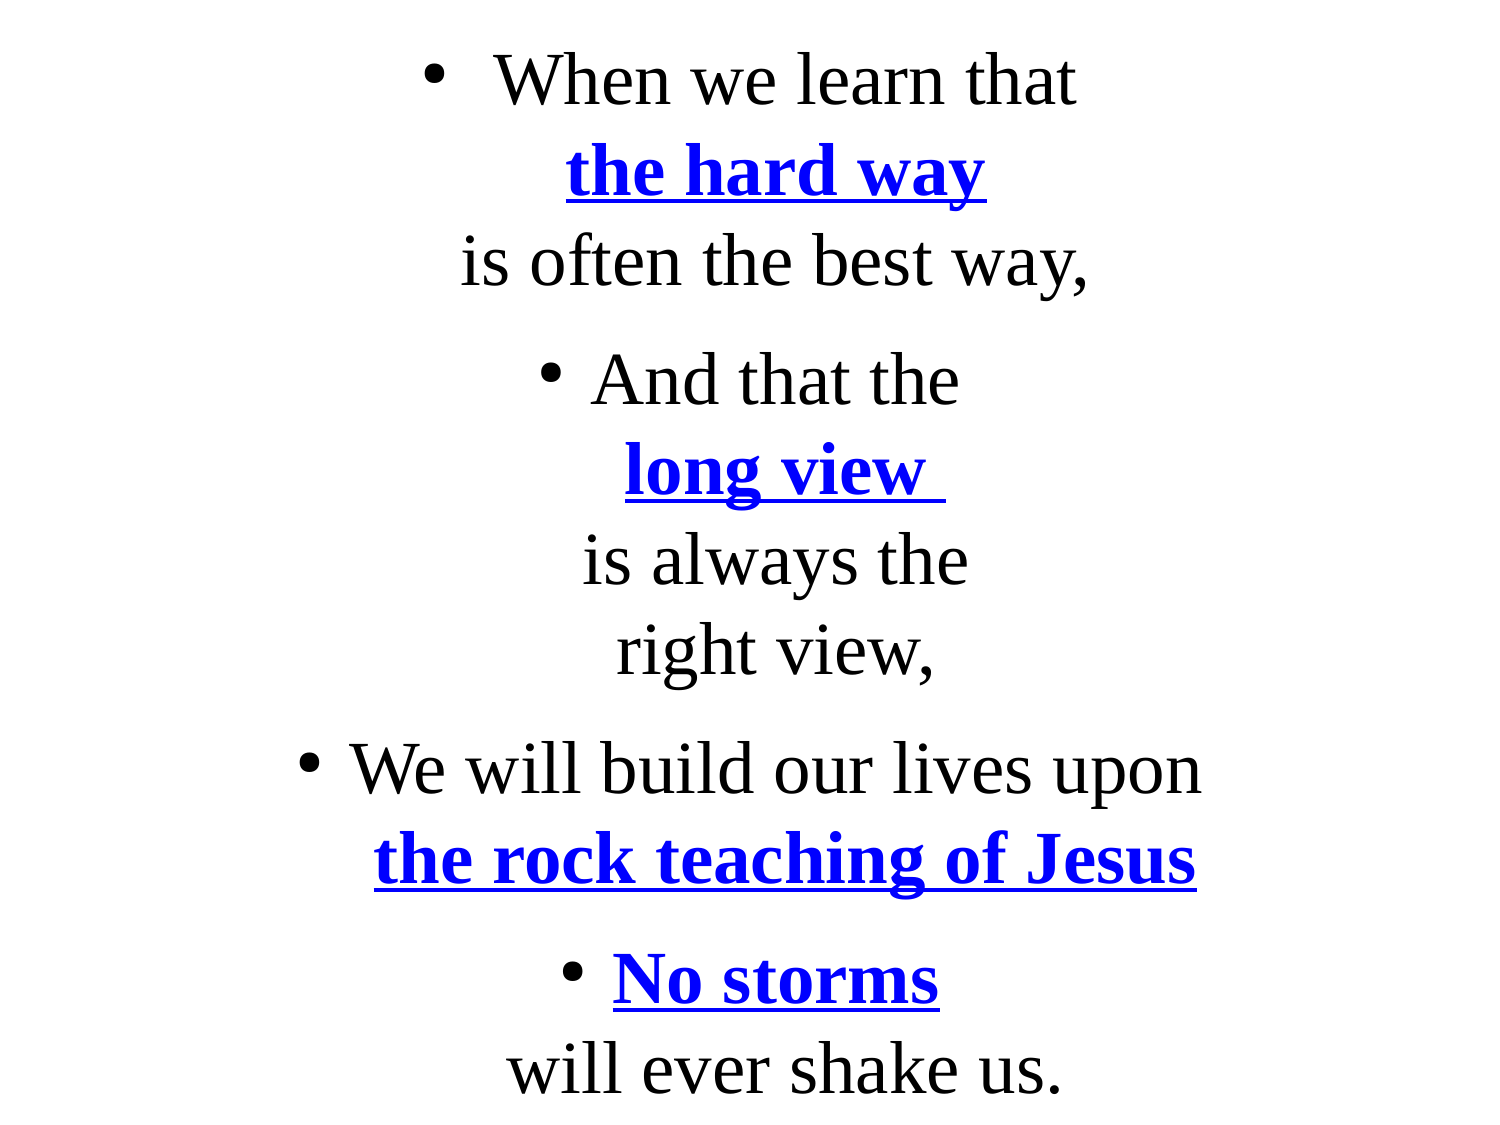

# When we learn that the hard way is often the best way,
And that the
long view
is always the
right view,
We will build our lives upon
the rock teaching of Jesus
No storms
will ever shake us.